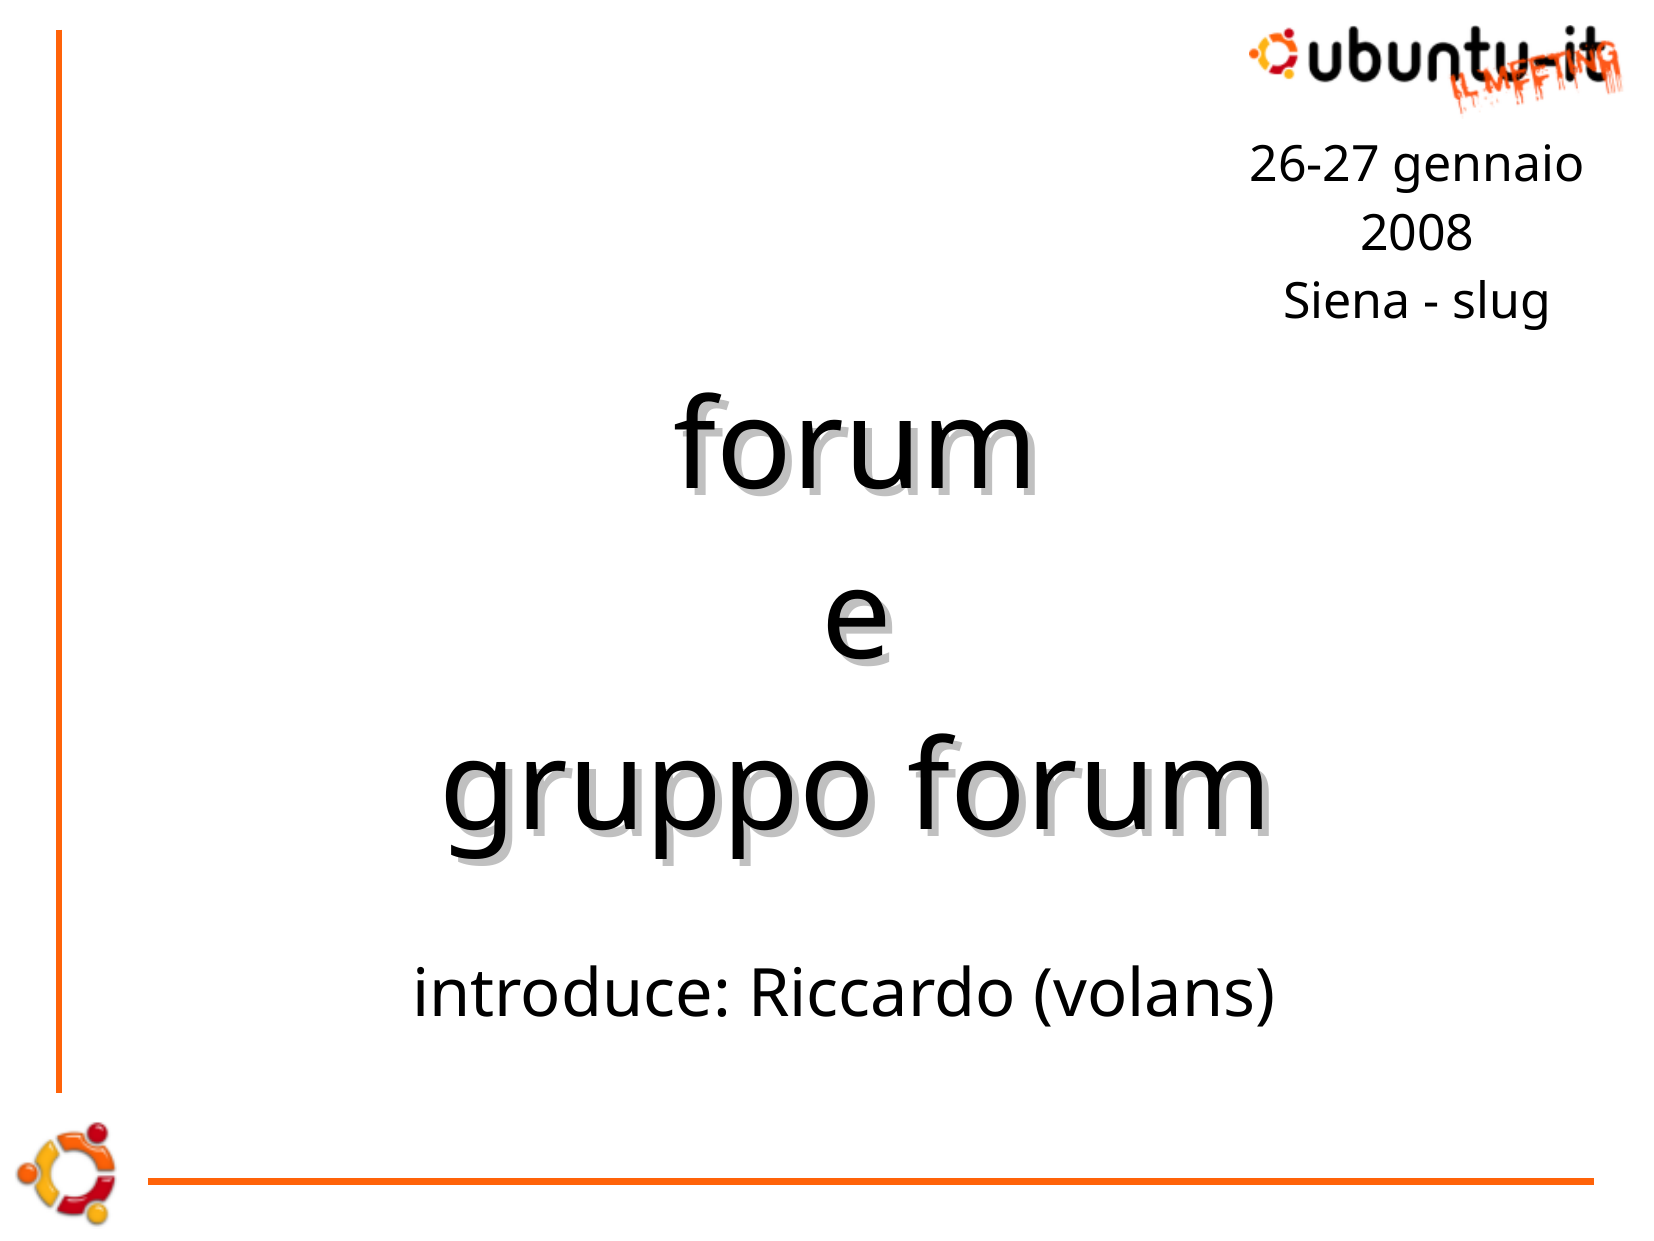

26-27 gennaio 2008
Siena - slug
# forum e gruppo forum
introduce: Riccardo (volans)